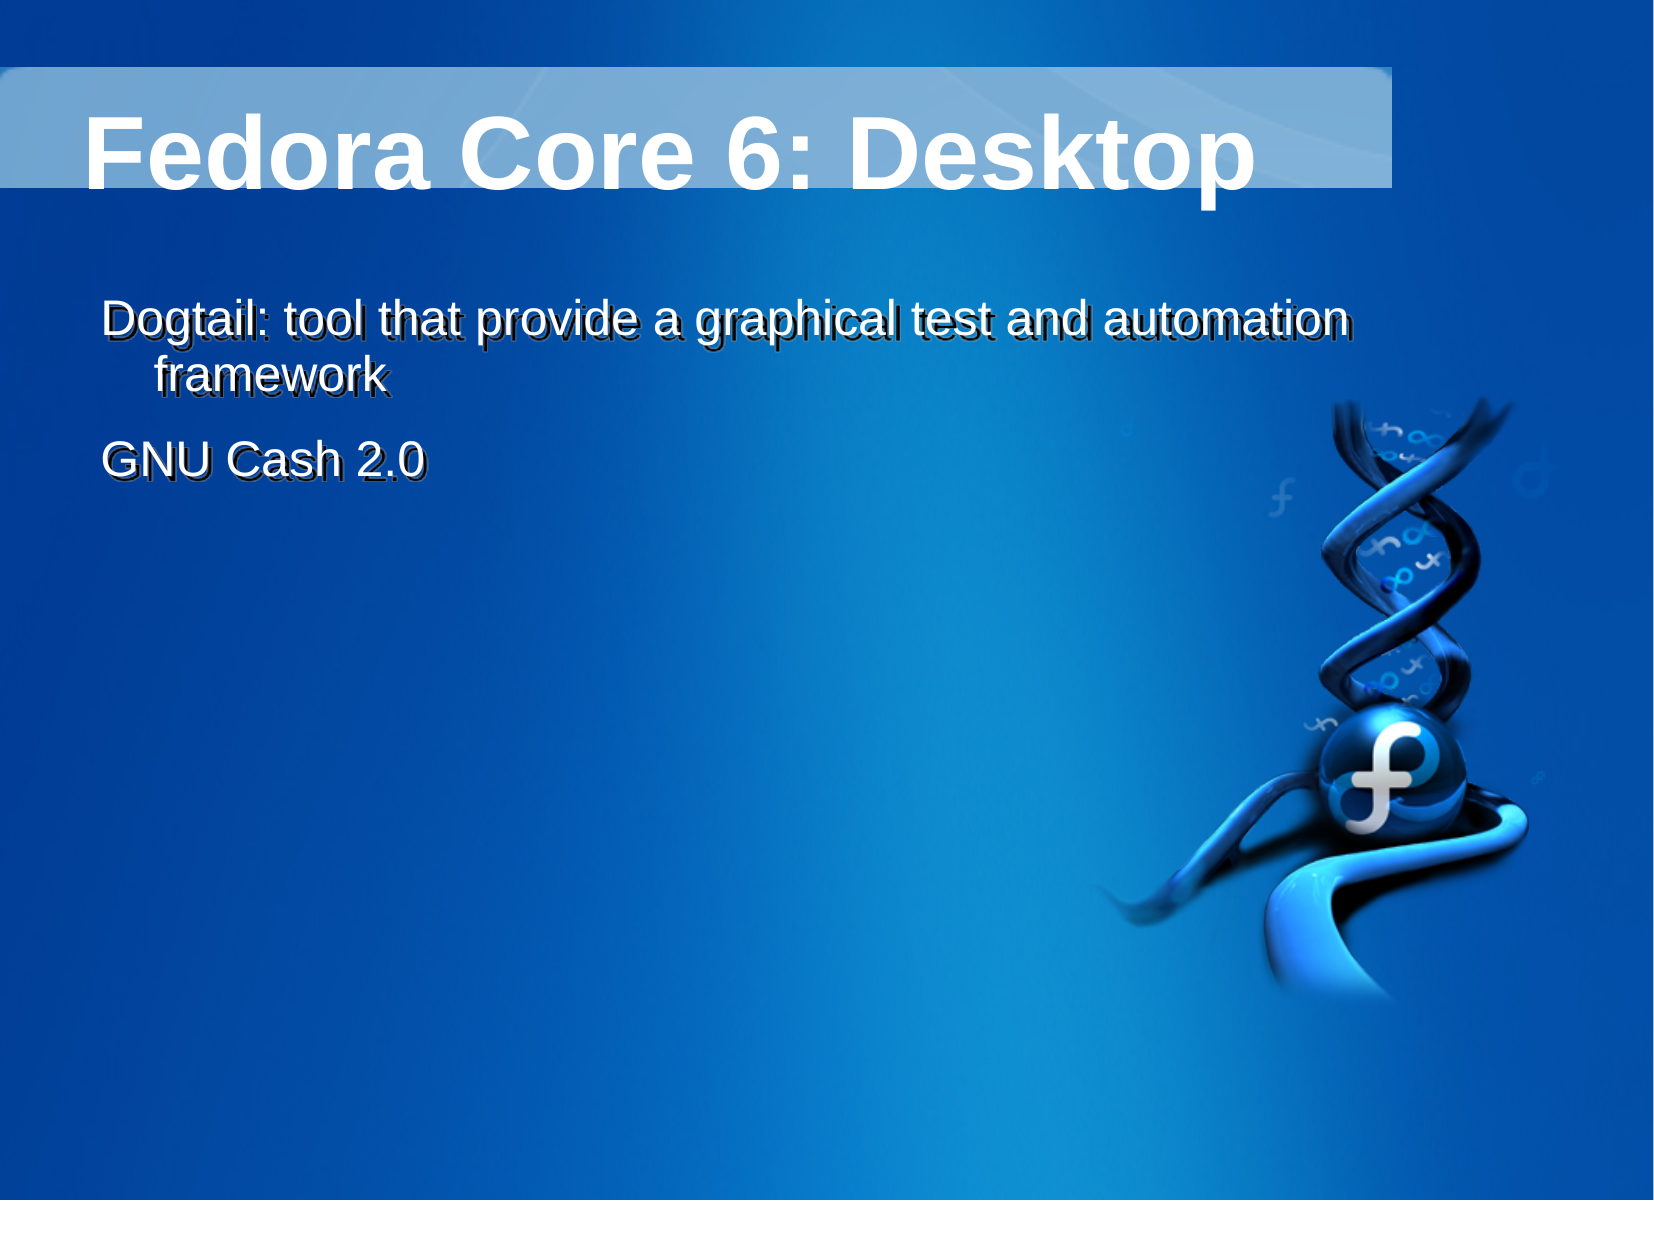

# Fedora Core 6: Desktop
Dogtail: tool that provide a graphical test and automation framework
GNU Cash 2.0